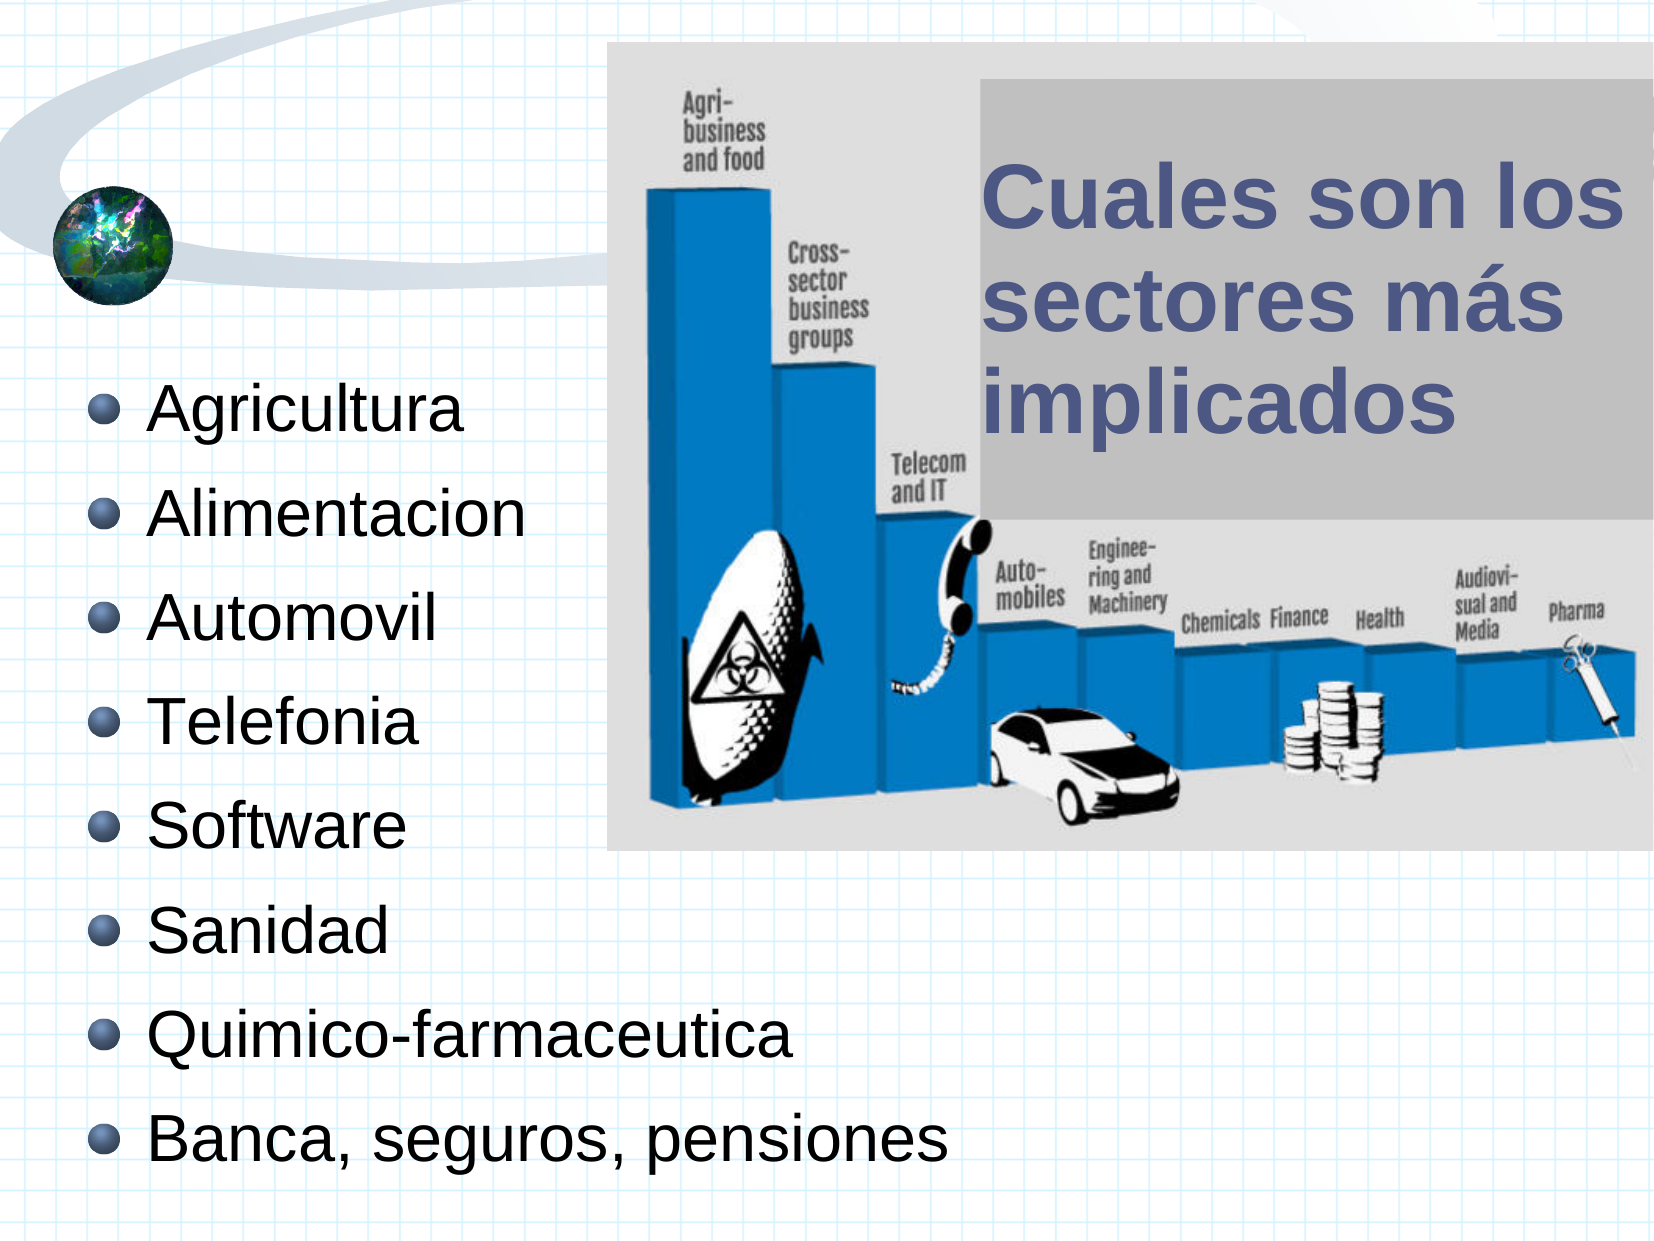

# Cuales son los sectores más implicados
Agricultura
Alimentacion
Automovil
Telefonia
Software
Sanidad
Quimico-farmaceutica
Banca, seguros, pensiones